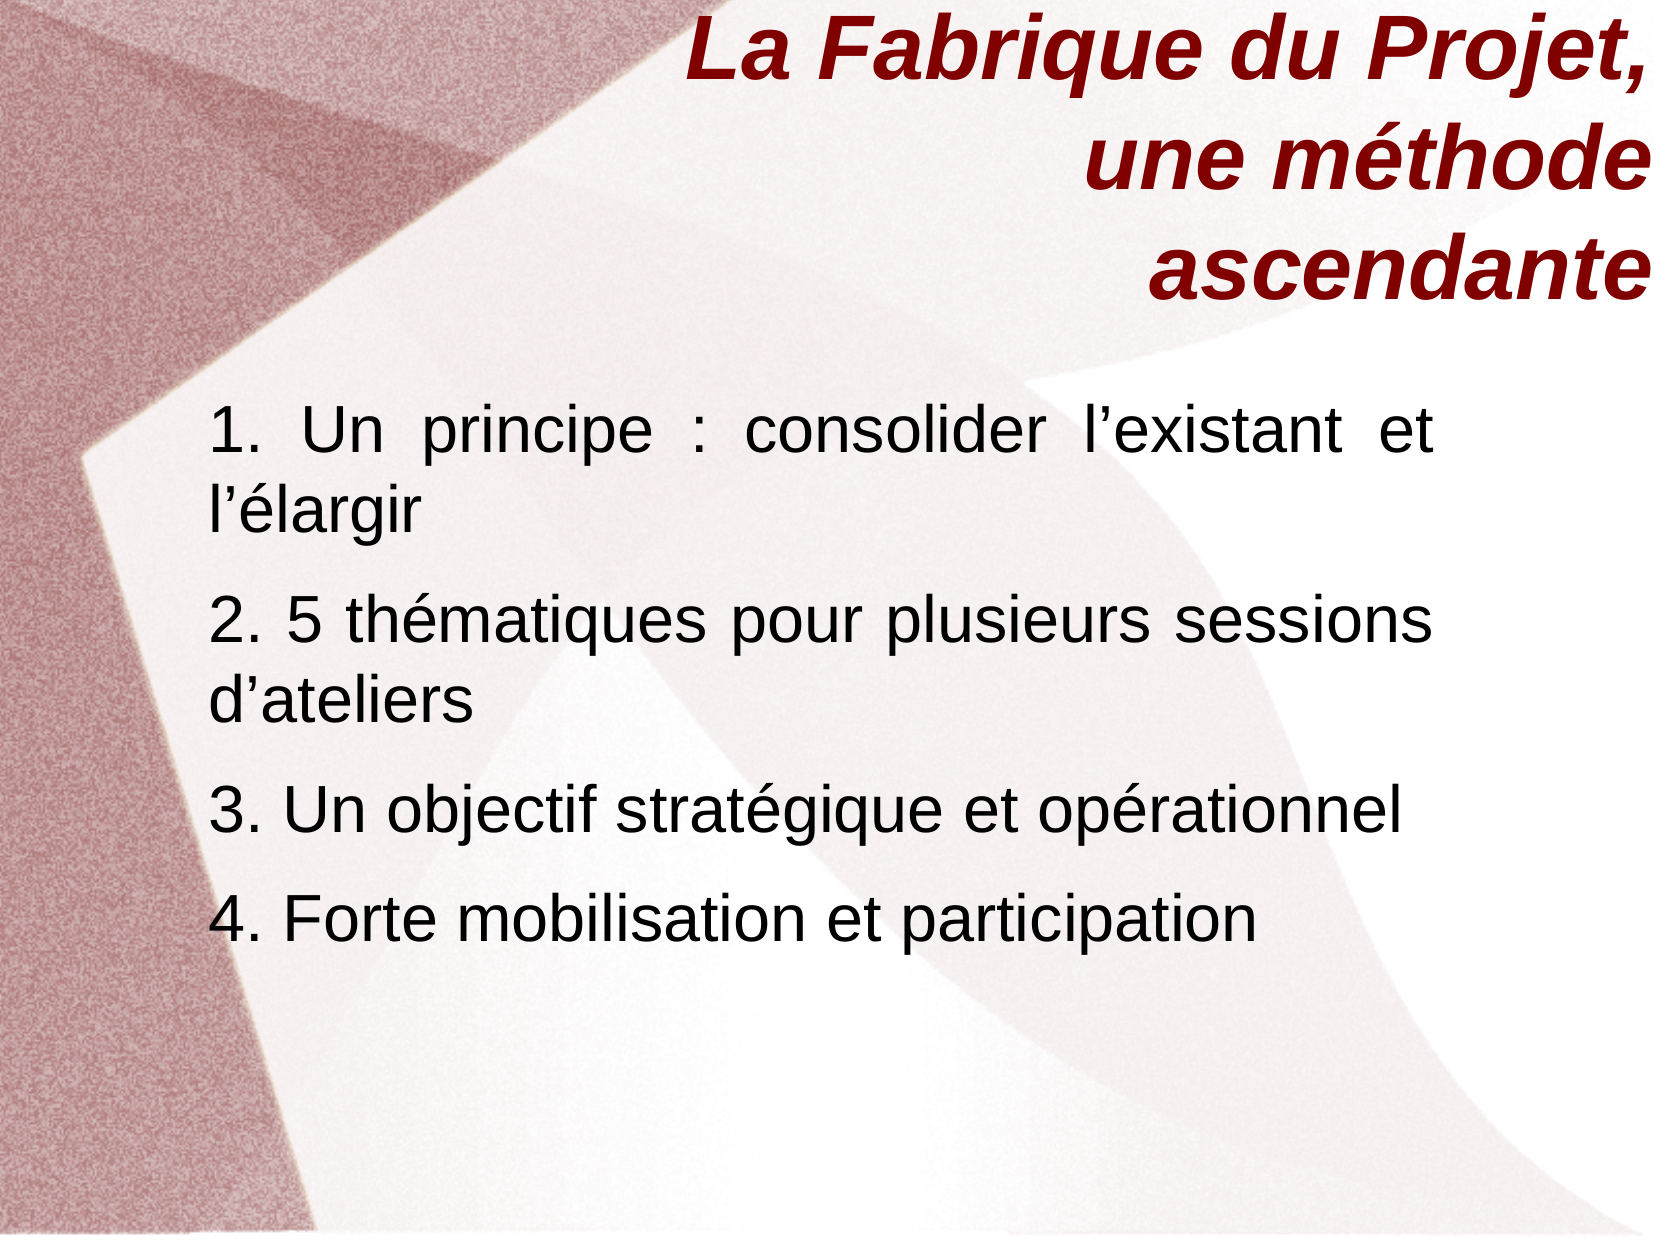

# La Fabrique du Projet, une méthode ascendante
1. Un principe : consolider l’existant et l’élargir
2. 5 thématiques pour plusieurs sessions d’ateliers
3. Un objectif stratégique et opérationnel
4. Forte mobilisation et participation